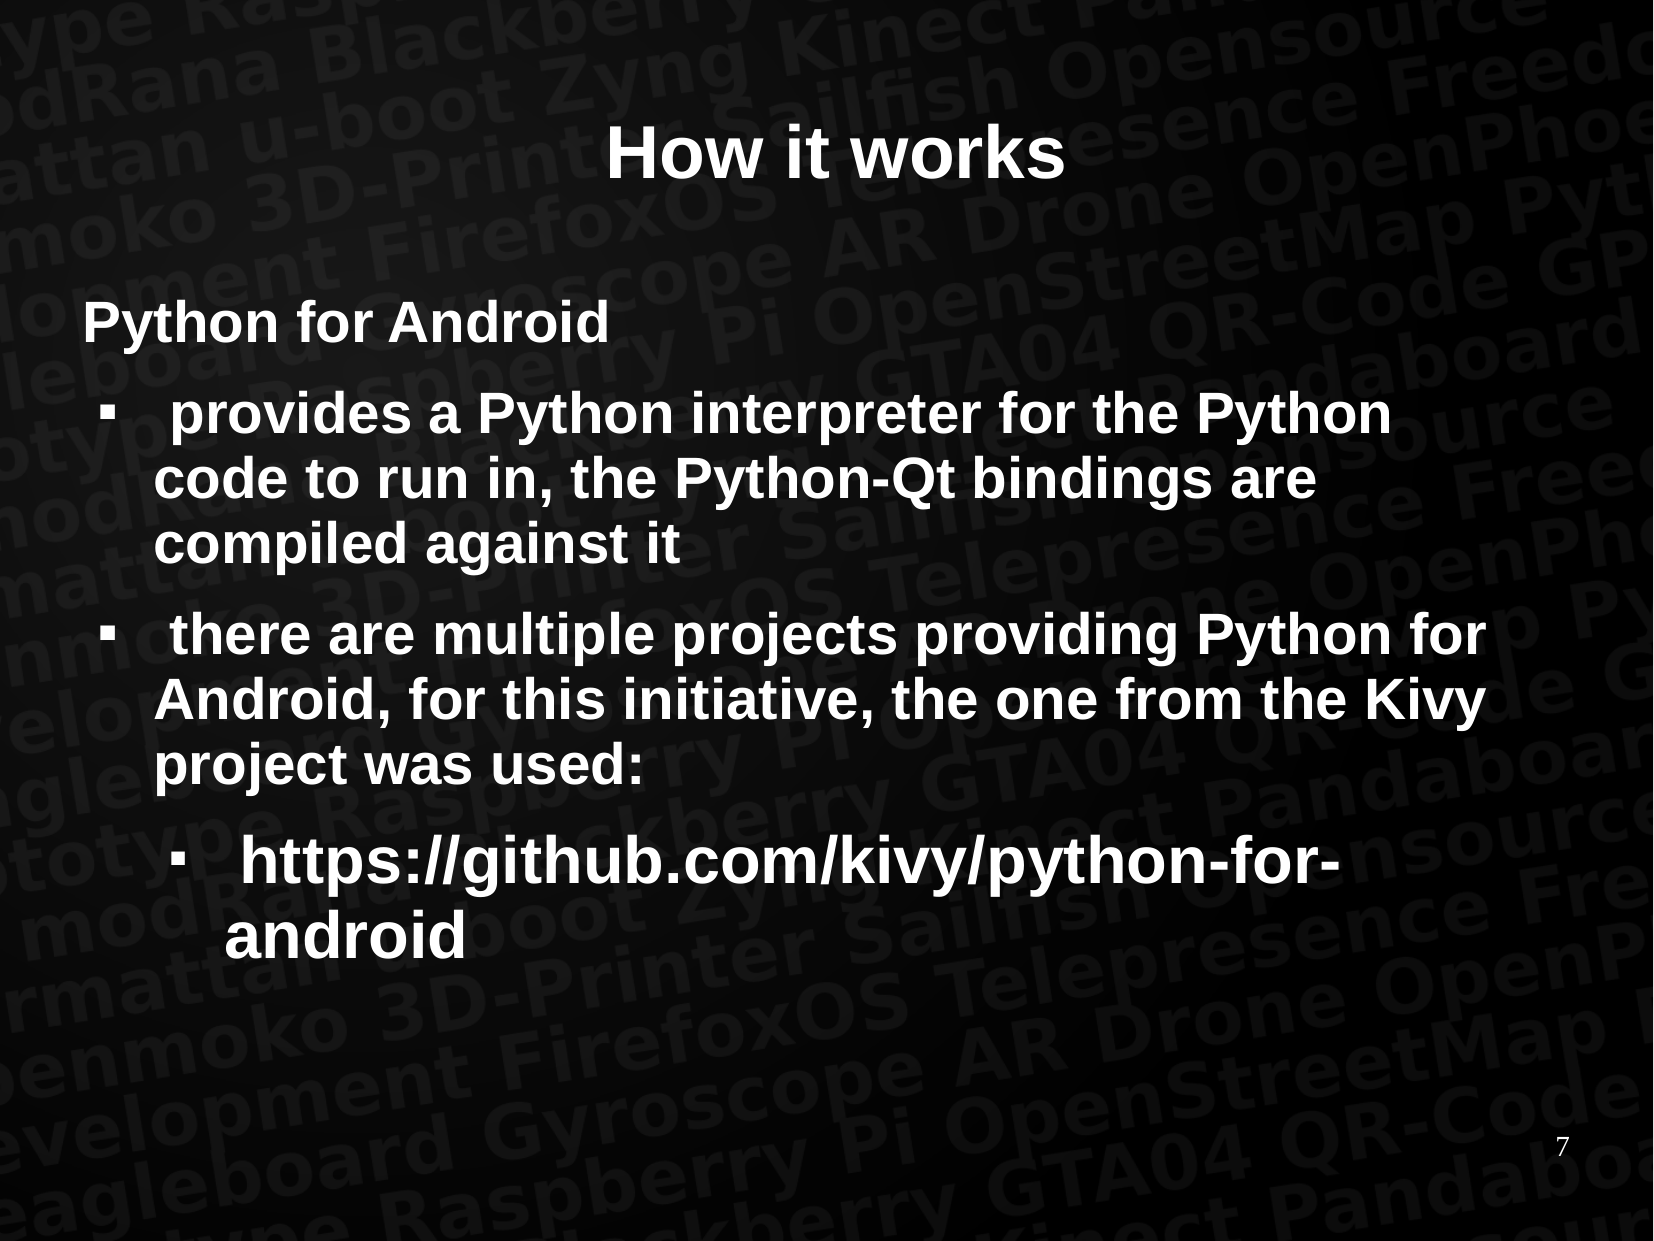

# How it works
Python for Android
 provides a Python interpreter for the Python code to run in, the Python-Qt bindings are compiled against it
 there are multiple projects providing Python for Android, for this initiative, the one from the Kivy project was used:
 https://github.com/kivy/python-for-android
7